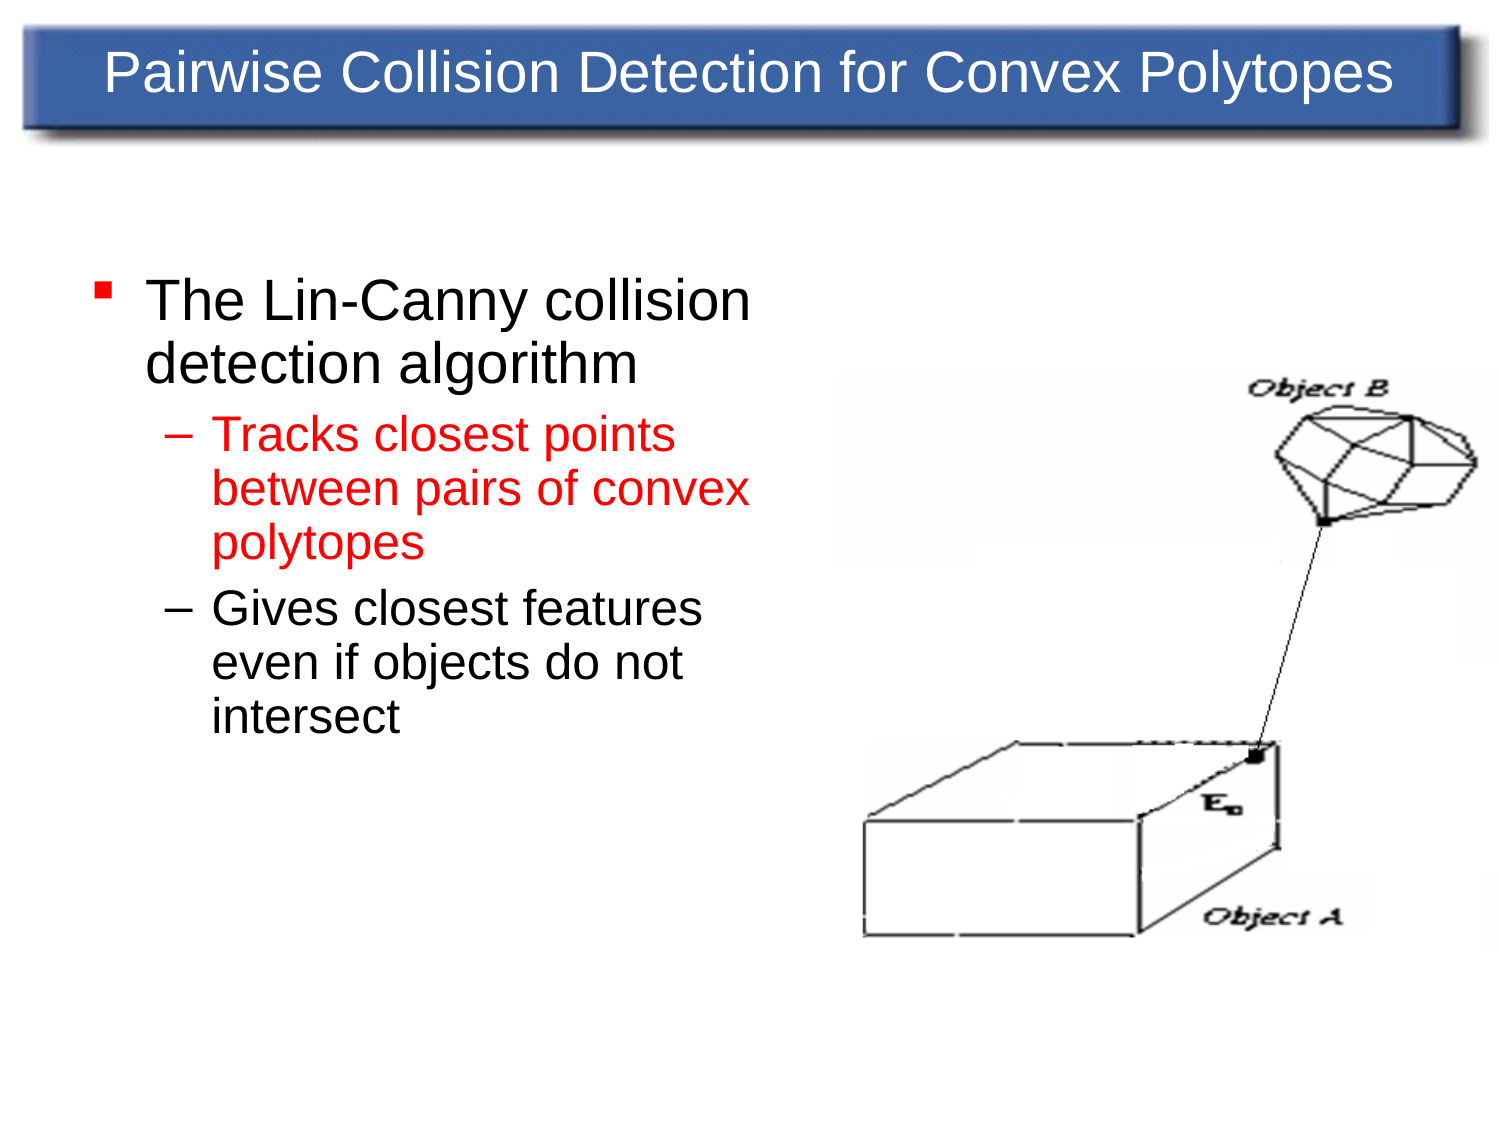

# Pairwise Collision Detection for Convex Polytopes
The Lin-Canny collision detection algorithm
Tracks closest points between pairs of convex polytopes
Gives closest features even if objects do not intersect